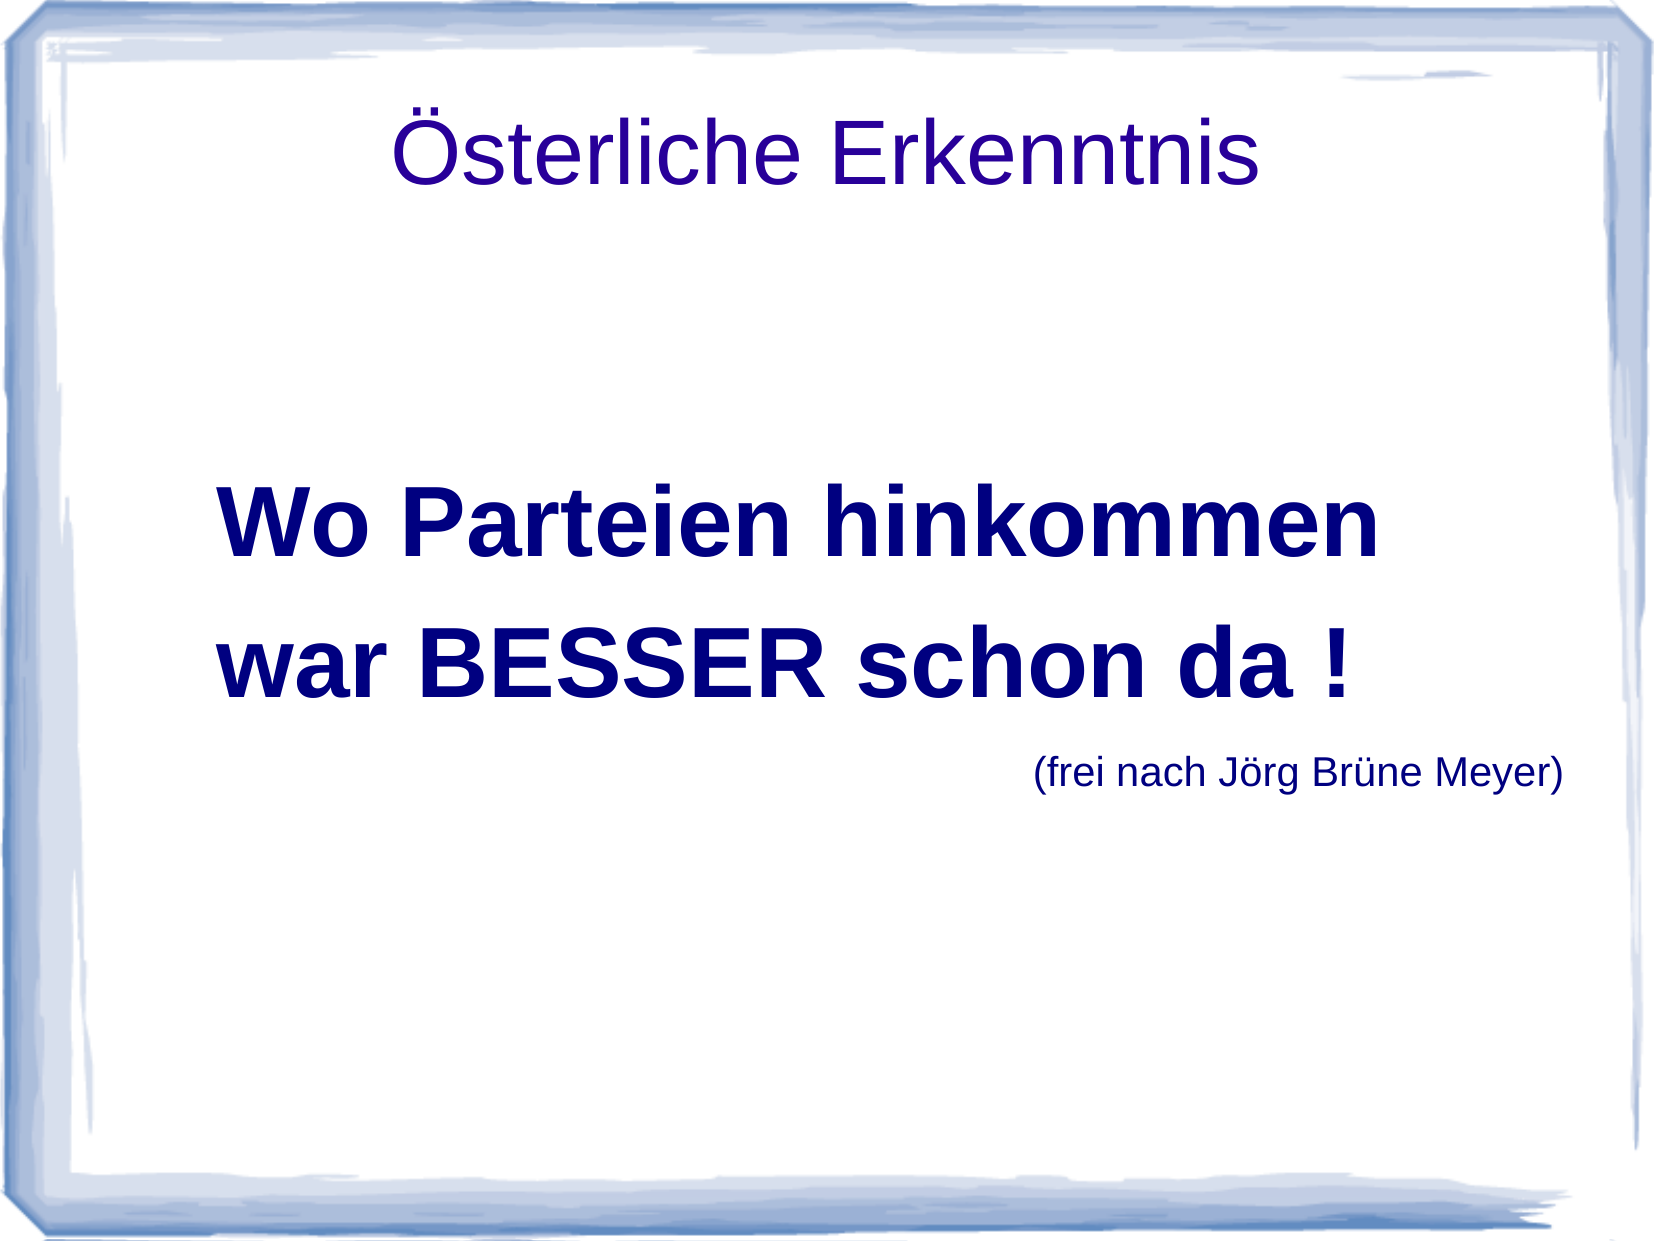

# Österliche Erkenntnis
 Wo Parteien hinkommen
 war BESSER schon da !
 (frei nach Jörg Brüne Meyer)